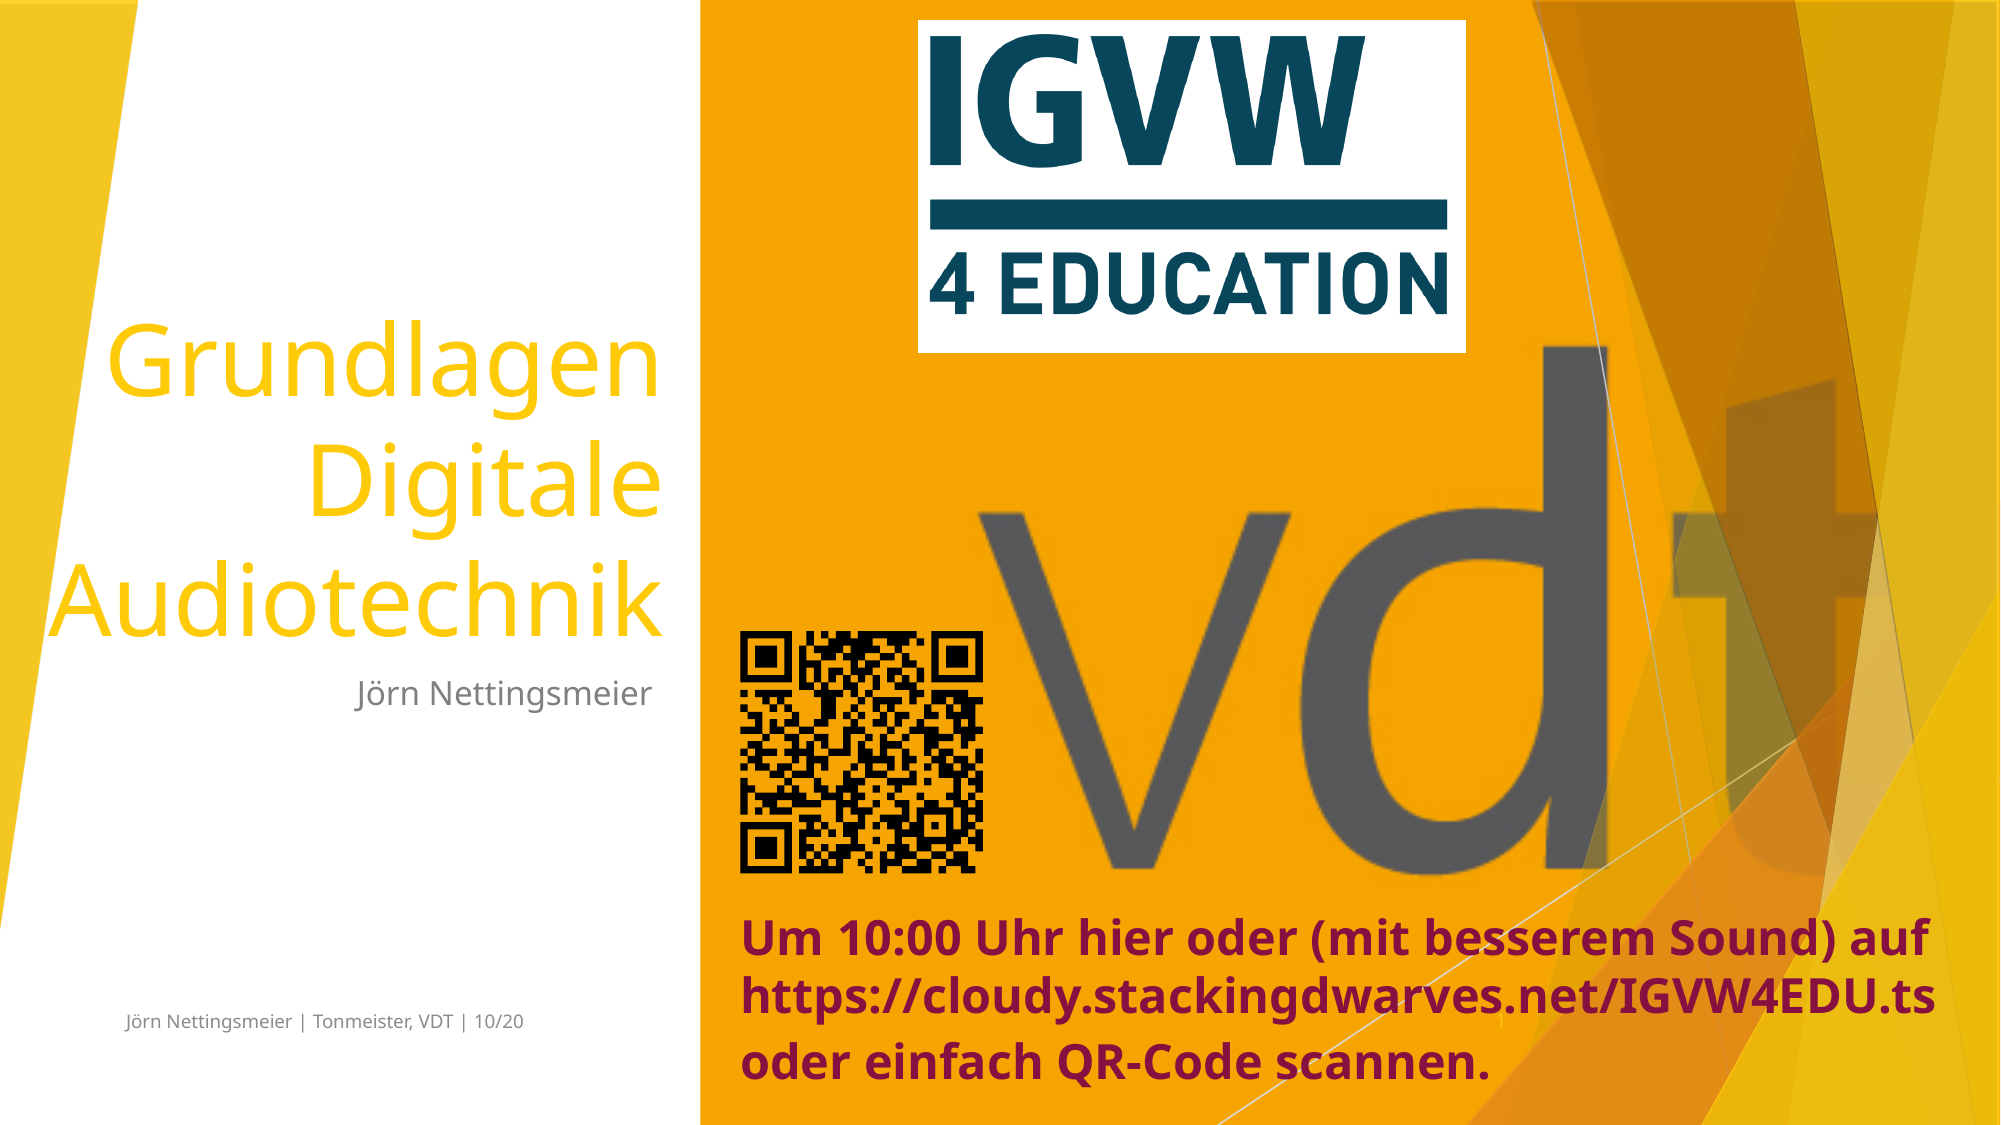

# Grundlagen Digitale Audiotechnik
Jörn Nettingsmeier
Um 10:00 Uhr hier oder (mit besserem Sound) auf https://cloudy.stackingdwarves.net/IGVW4EDU.ts
oder einfach QR-Code scannen.
Jörn Nettingsmeier | Tonmeister, VDT | 10/20